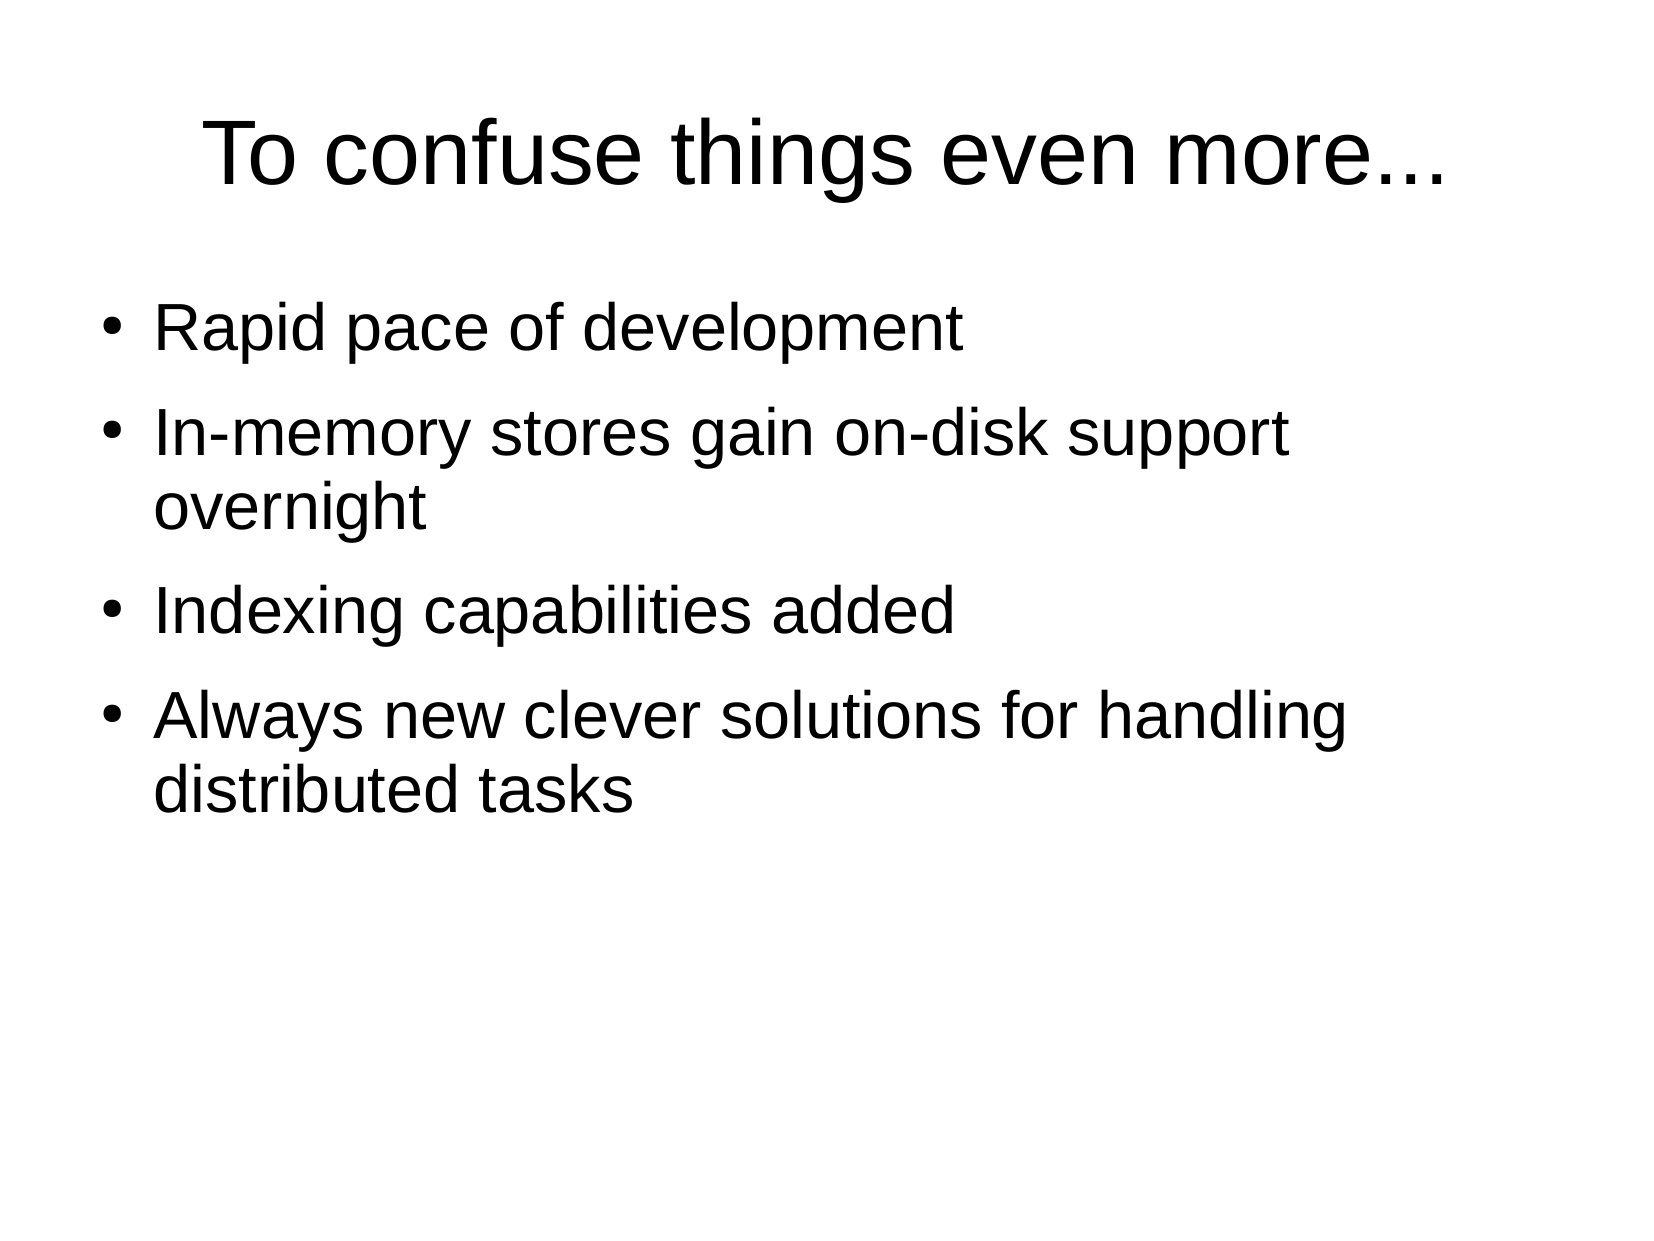

# To confuse things even more...
Rapid pace of development
In-memory stores gain on-disk support overnight
Indexing capabilities added
Always new clever solutions for handling distributed tasks